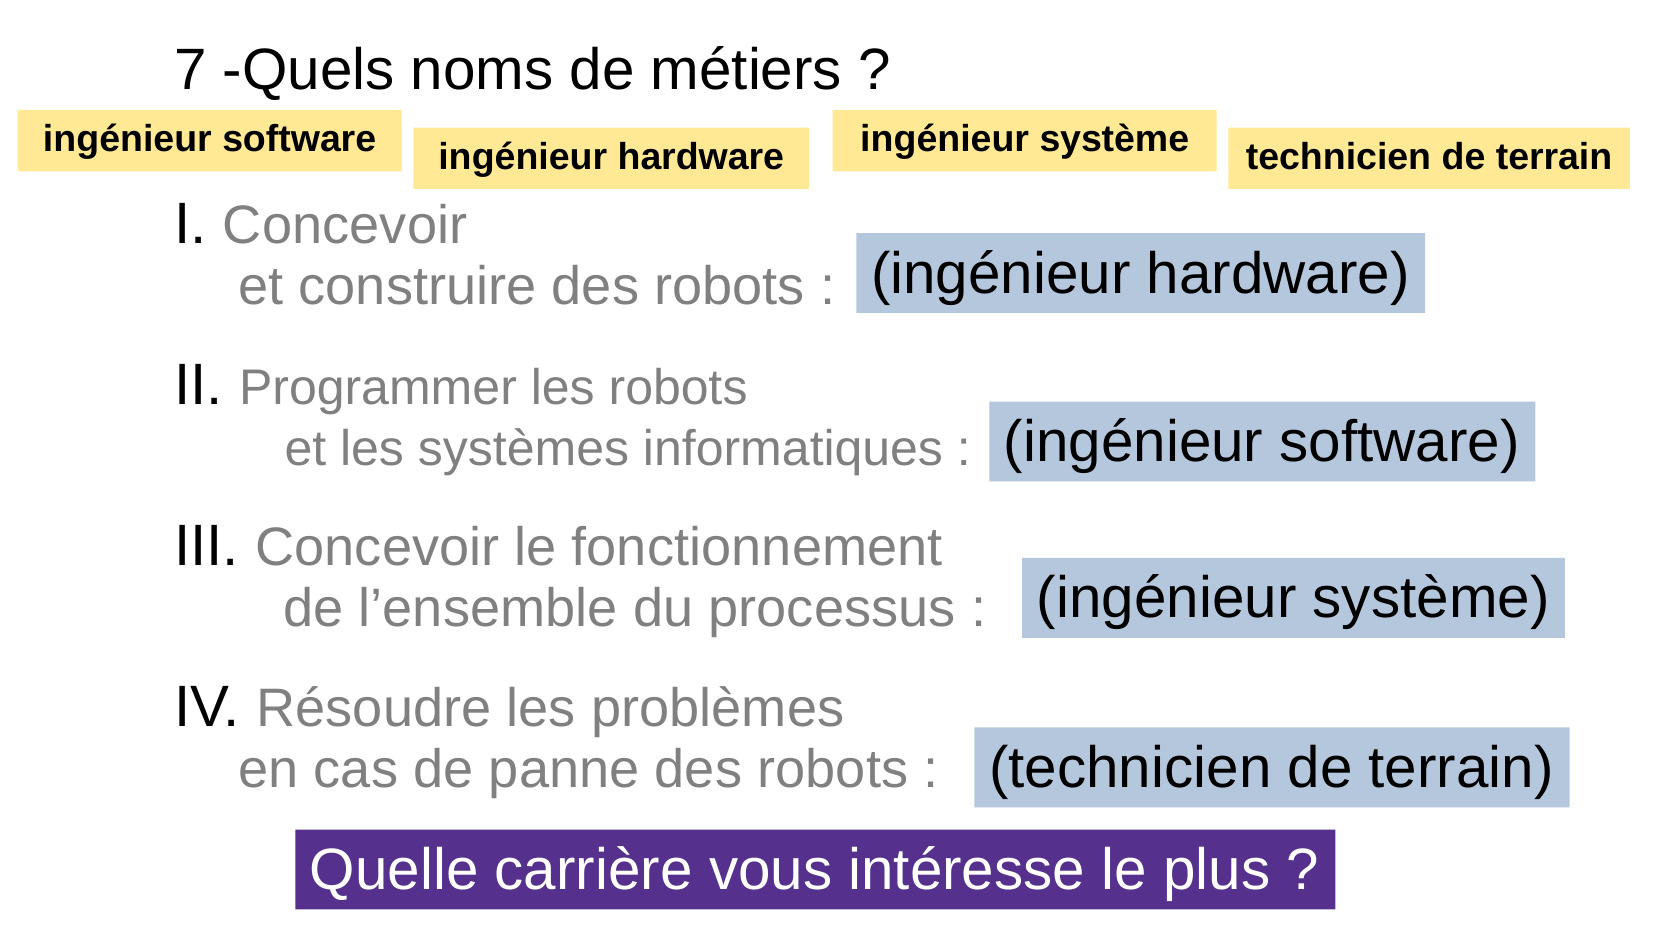

7 -Quels noms de métiers ?
I. Concevoir
 et construire des robots :
II. Programmer les robots
 et les systèmes informatiques :
III. Concevoir le fonctionnement
 de l’ensemble du processus :
IV. Résoudre les problèmes
 en cas de panne des robots :
ingénieur software
ingénieur système
ingénieur hardware
technicien de terrain
(ingénieur hardware)
(ingénieur software)
(ingénieur système)
(technicien de terrain)
Quelle carrière vous intéresse le plus ?